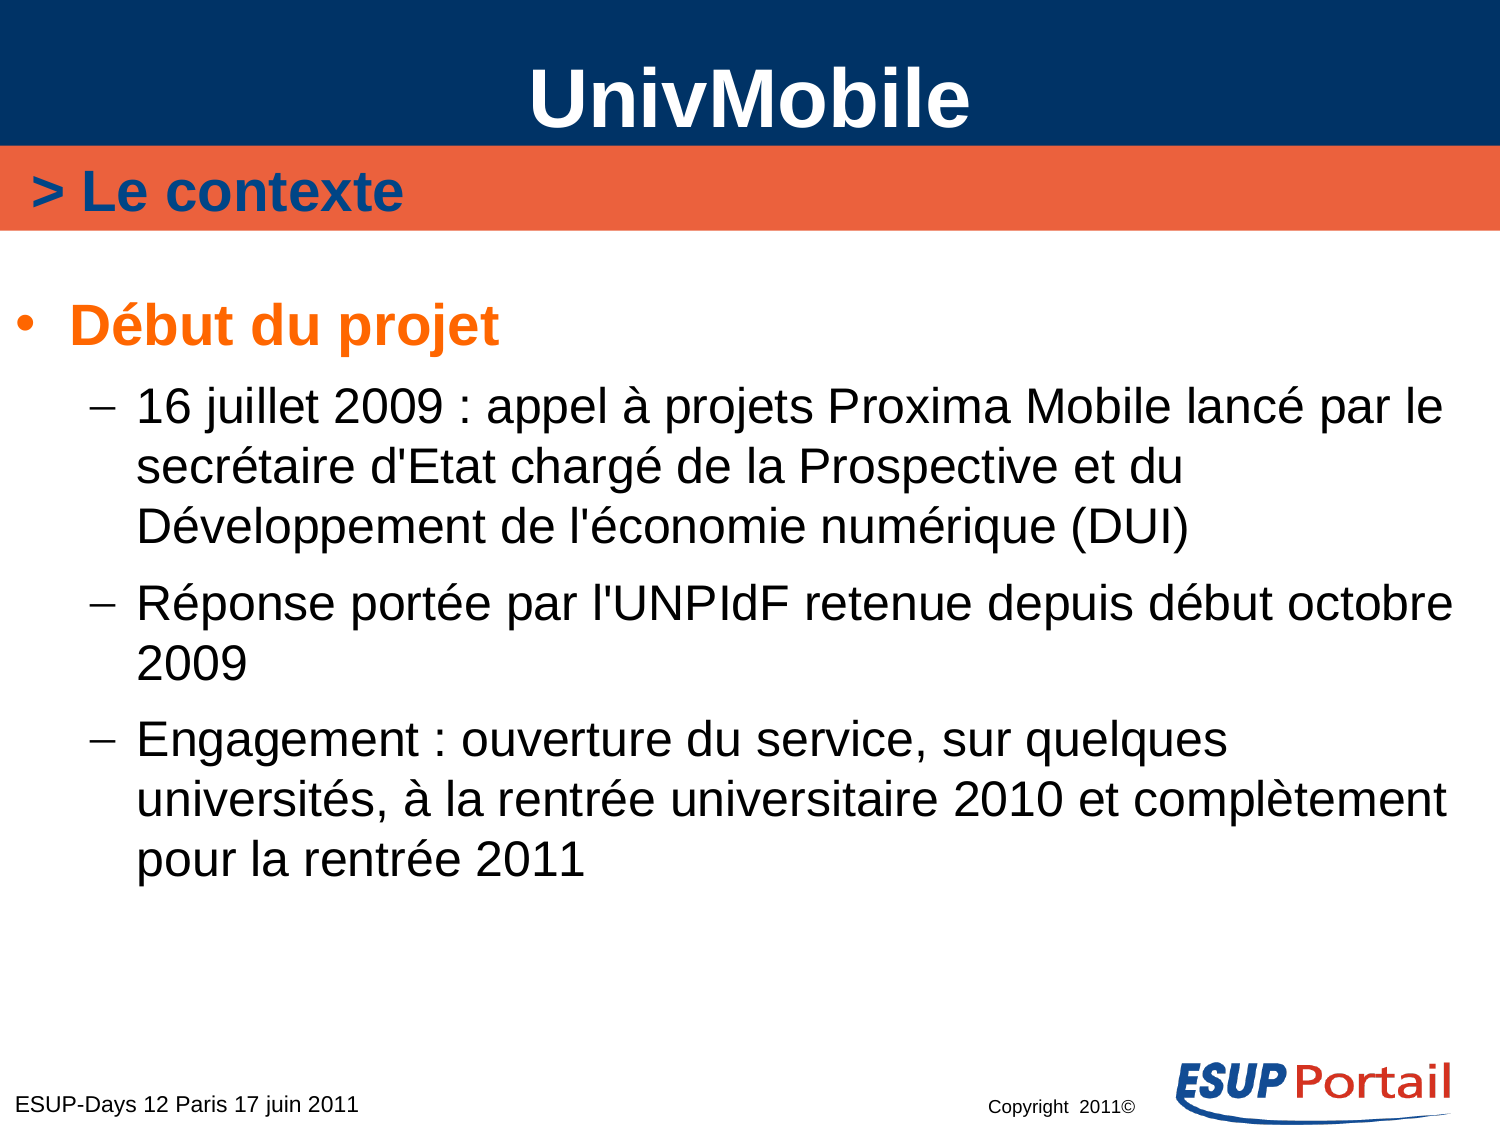

UnivMobile
 > Le contexte
Début du projet
16 juillet 2009 : appel à projets Proxima Mobile lancé par le secrétaire d'Etat chargé de la Prospective et du Développement de l'économie numérique (DUI)
Réponse portée par l'UNPIdF retenue depuis début octobre 2009
Engagement : ouverture du service, sur quelques universités, à la rentrée universitaire 2010 et complètement pour la rentrée 2011
ESUP-Days 12 Paris 17 juin 2011